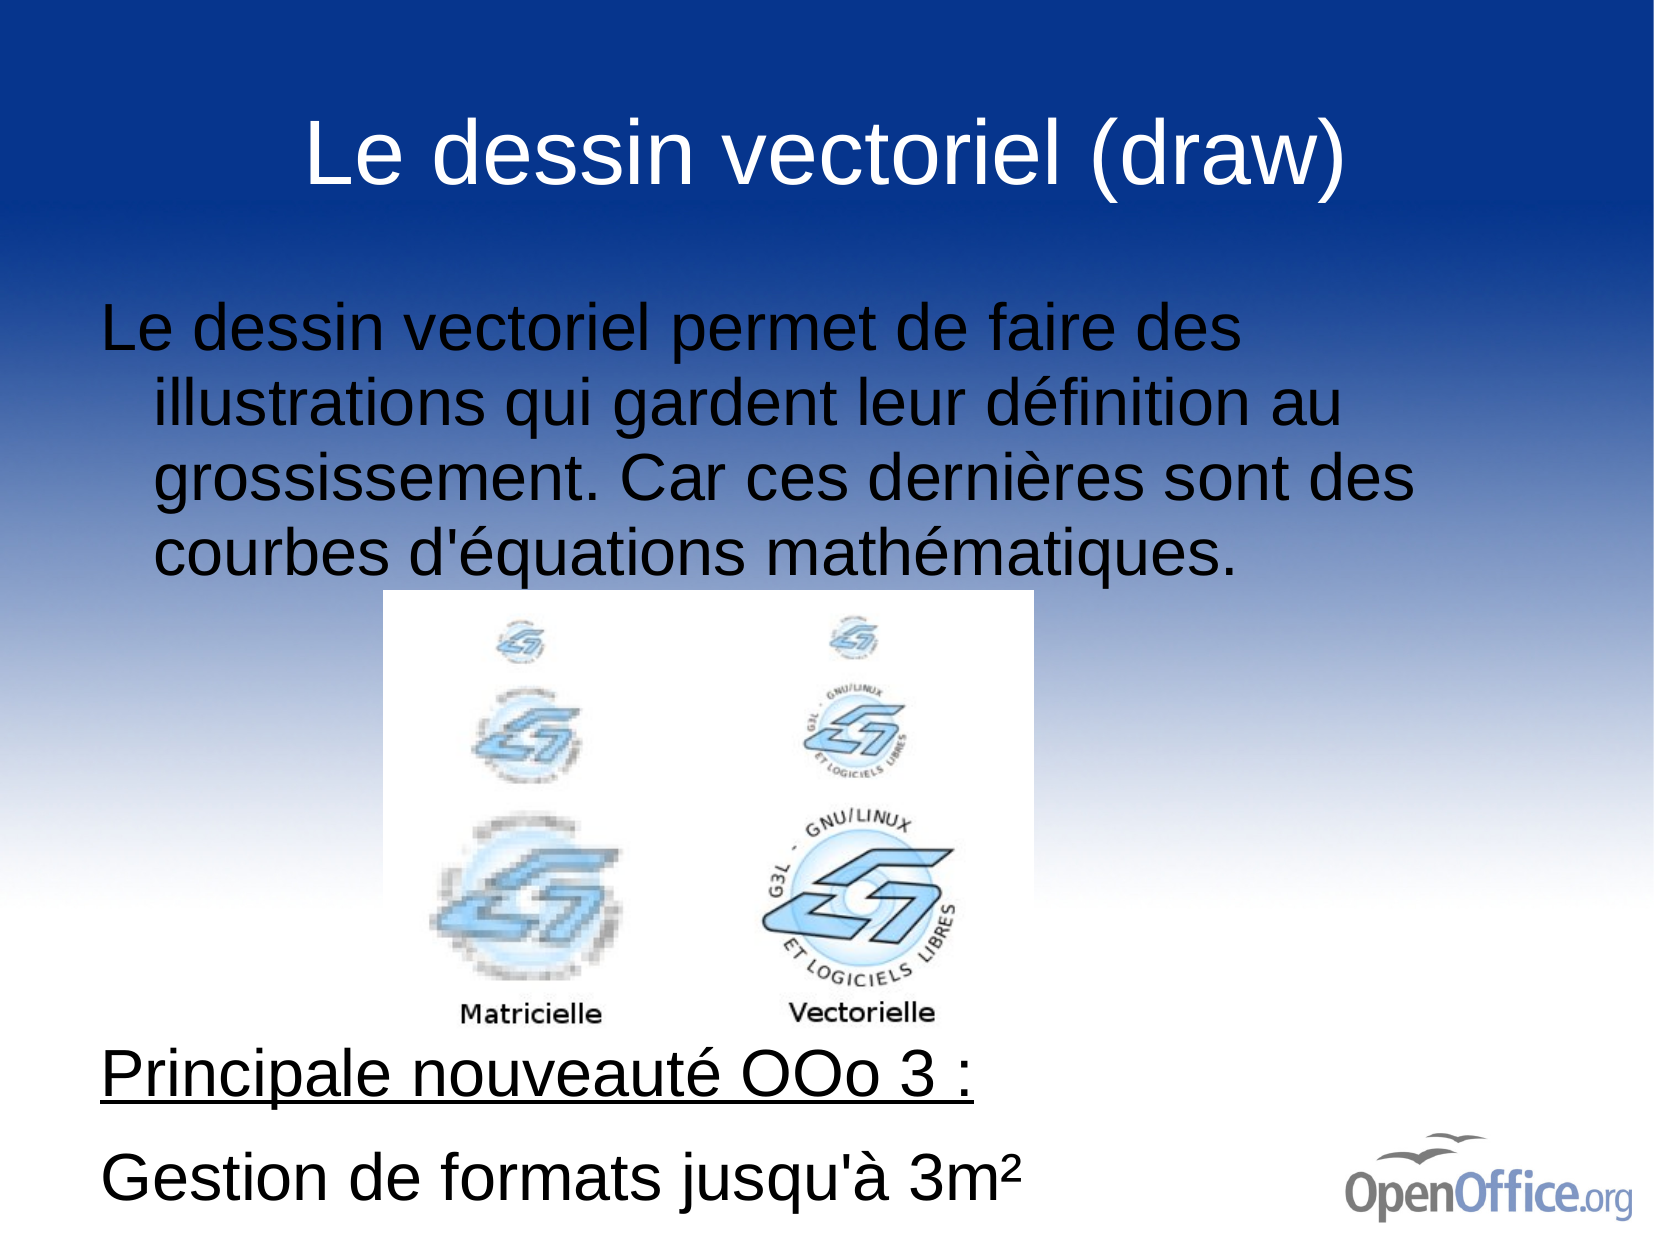

# Le dessin vectoriel (draw)
Le dessin vectoriel permet de faire des illustrations qui gardent leur définition au grossissement. Car ces dernières sont des courbes d'équations mathématiques.
Principale nouveauté OOo 3 :
Gestion de formats jusqu'à 3m²